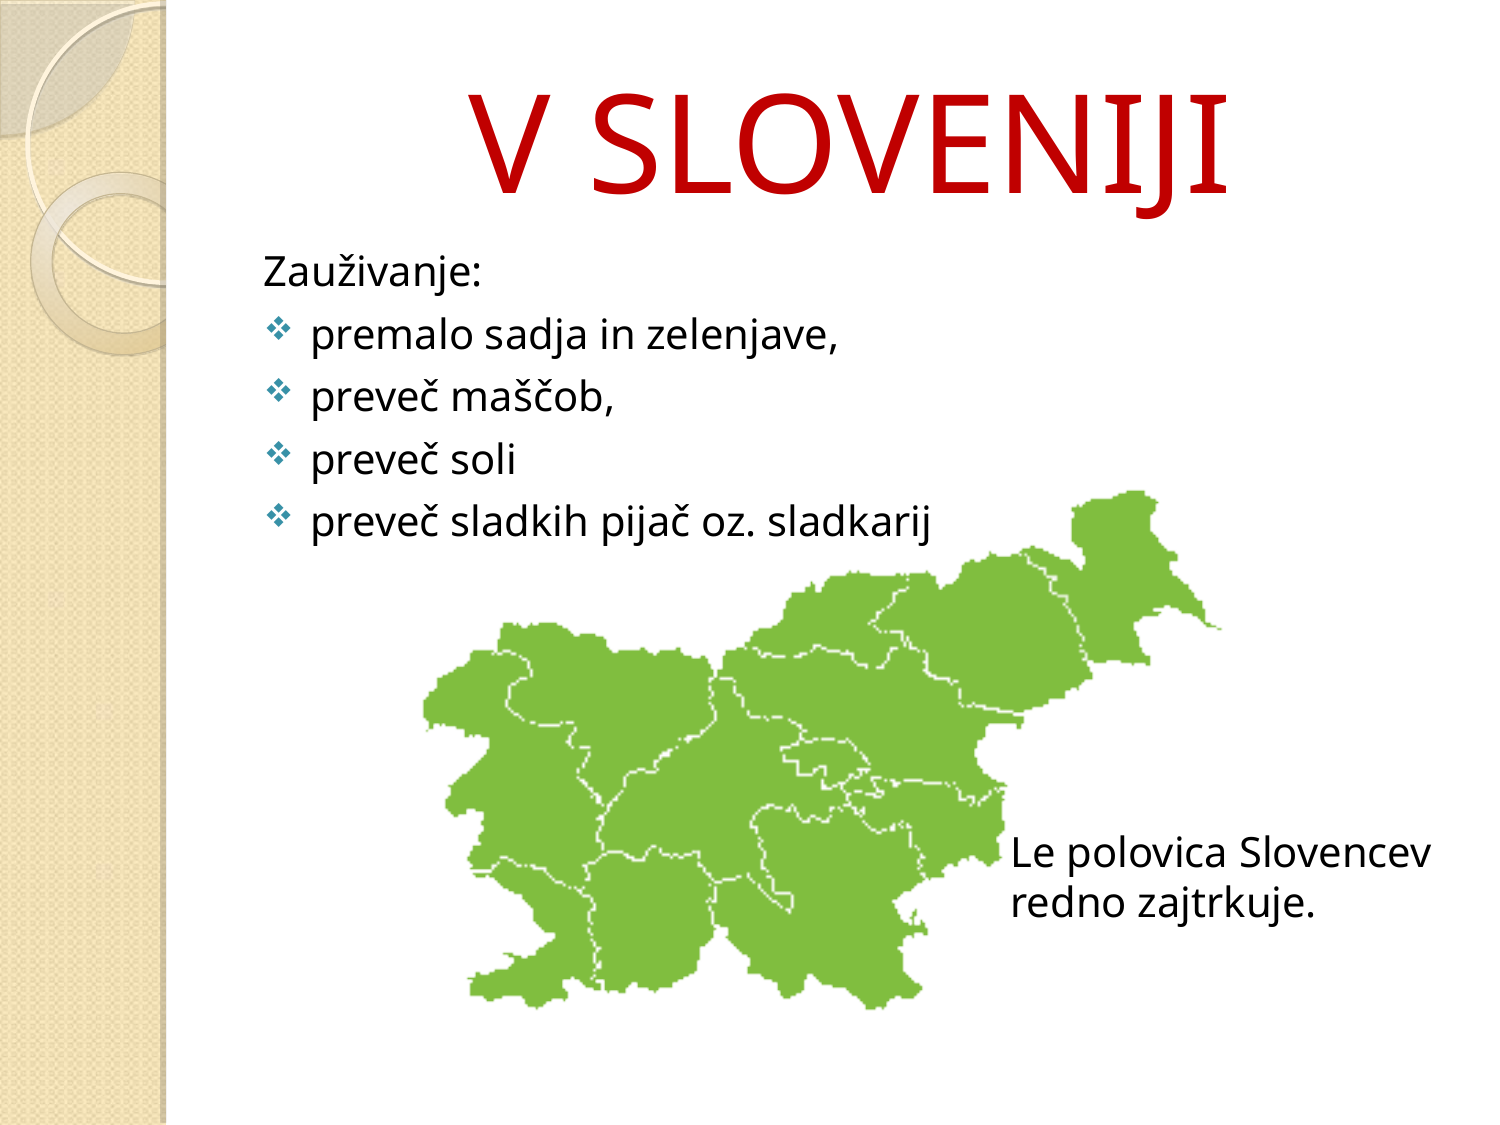

# V SLOVENIJI
Zauživanje:
premalo sadja in zelenjave,
preveč maščob,
preveč soli
preveč sladkih pijač oz. sladkarij
Le polovica Slovencev
redno zajtrkuje.